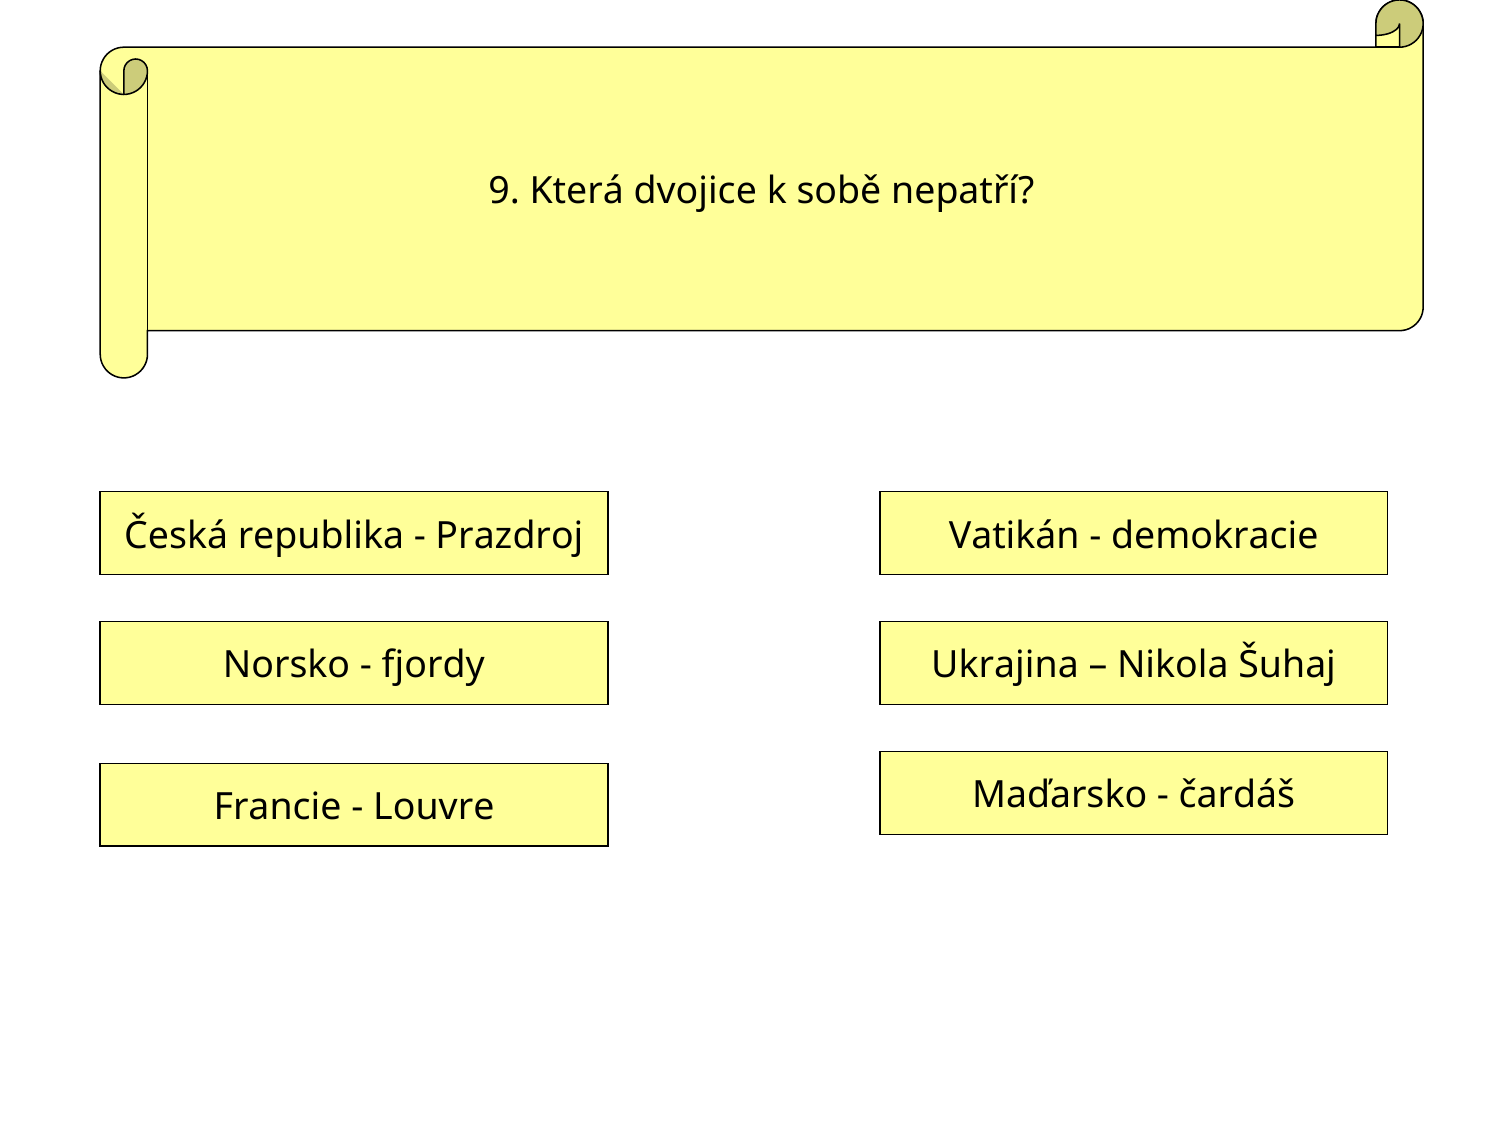

9. Která dvojice k sobě nepatří?
Česká republika - Prazdroj
Vatikán - demokracie
Norsko - fjordy
Ukrajina – Nikola Šuhaj
Maďarsko - čardáš
Francie - Louvre